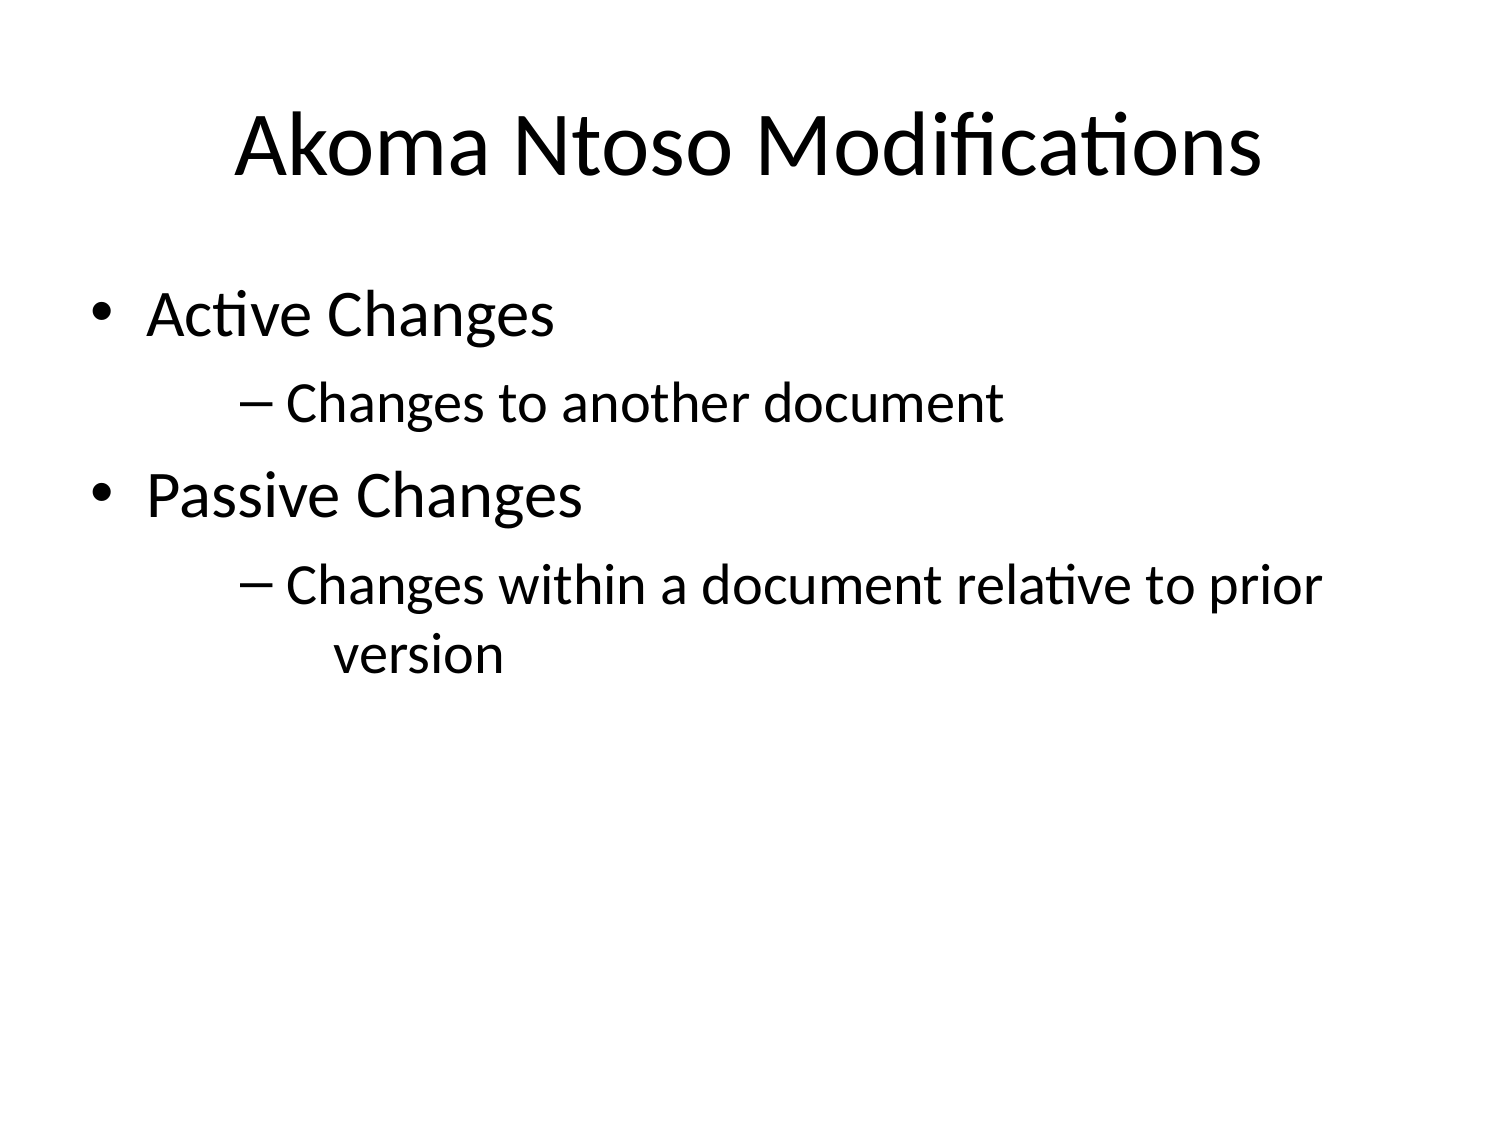

# Akoma Ntoso Modifications
Active Changes
Changes to another document
Passive Changes
Changes within a document relative to prior version